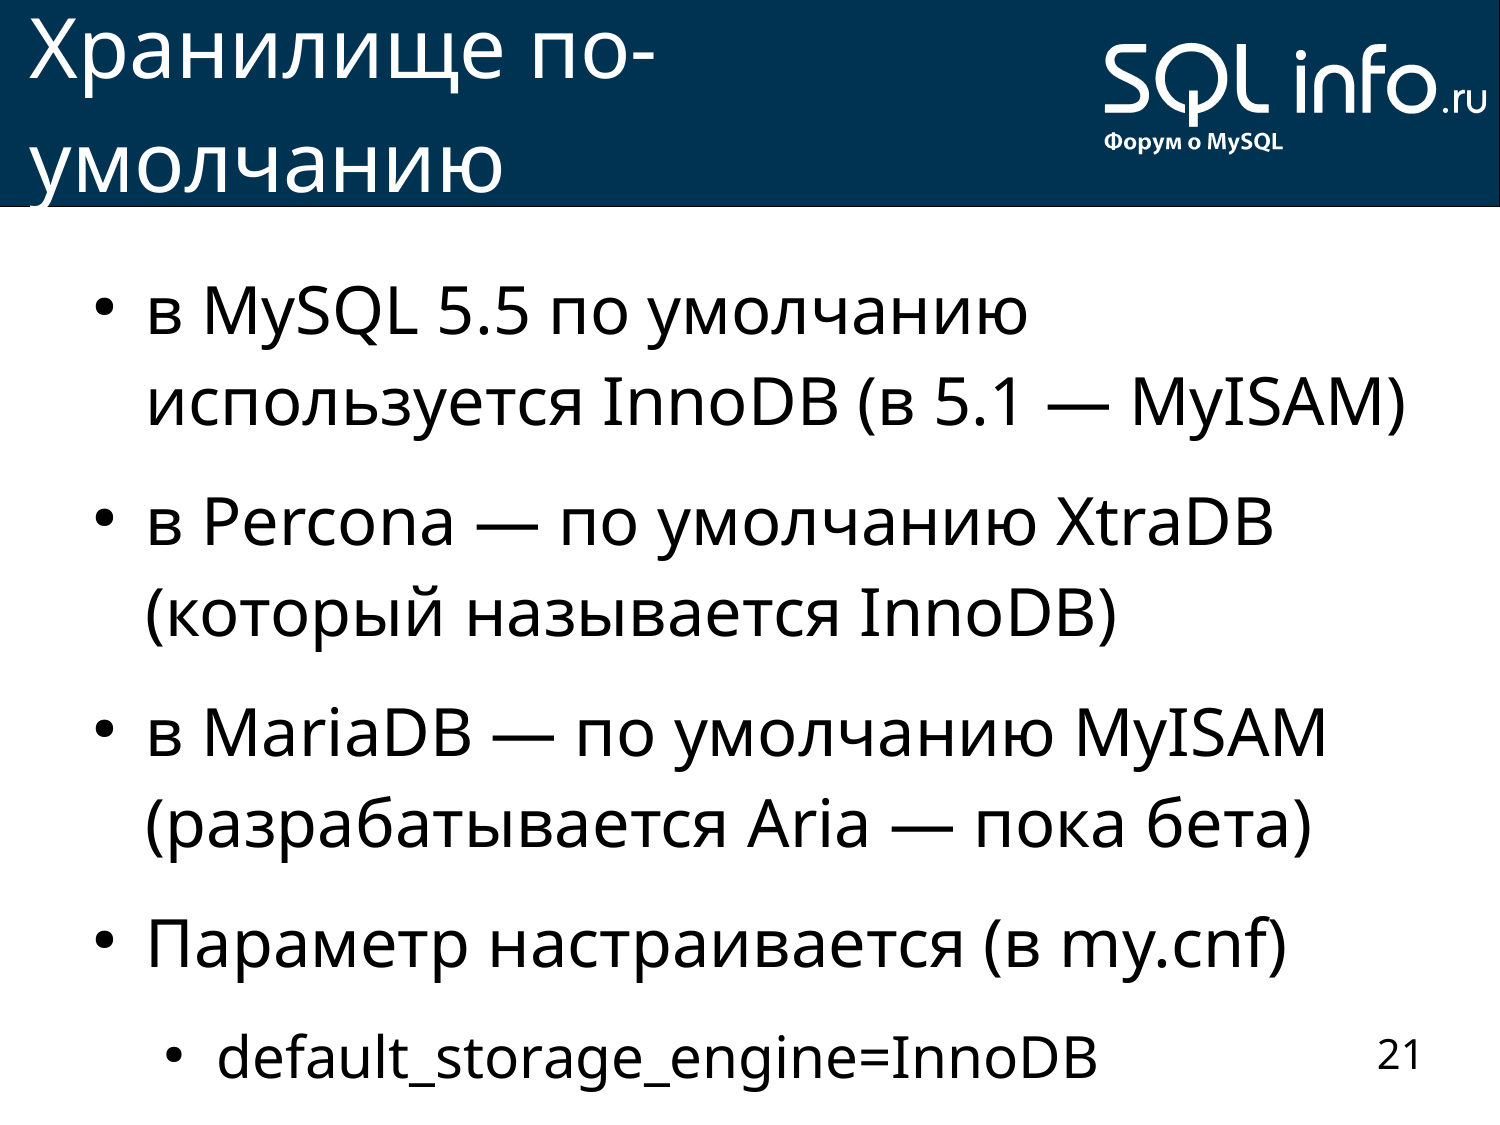

# Хранилище по-умолчанию
в MySQL 5.5 по умолчанию используется InnoDB (в 5.1 — MyISAM)
в Percona — по умолчанию XtraDB (который называется InnoDB)
в MariaDB — по умолчанию MyISAM (разрабатывается Aria — пока бета)
Параметр настраивается (в my.cnf)
default_storage_engine=InnoDB
21